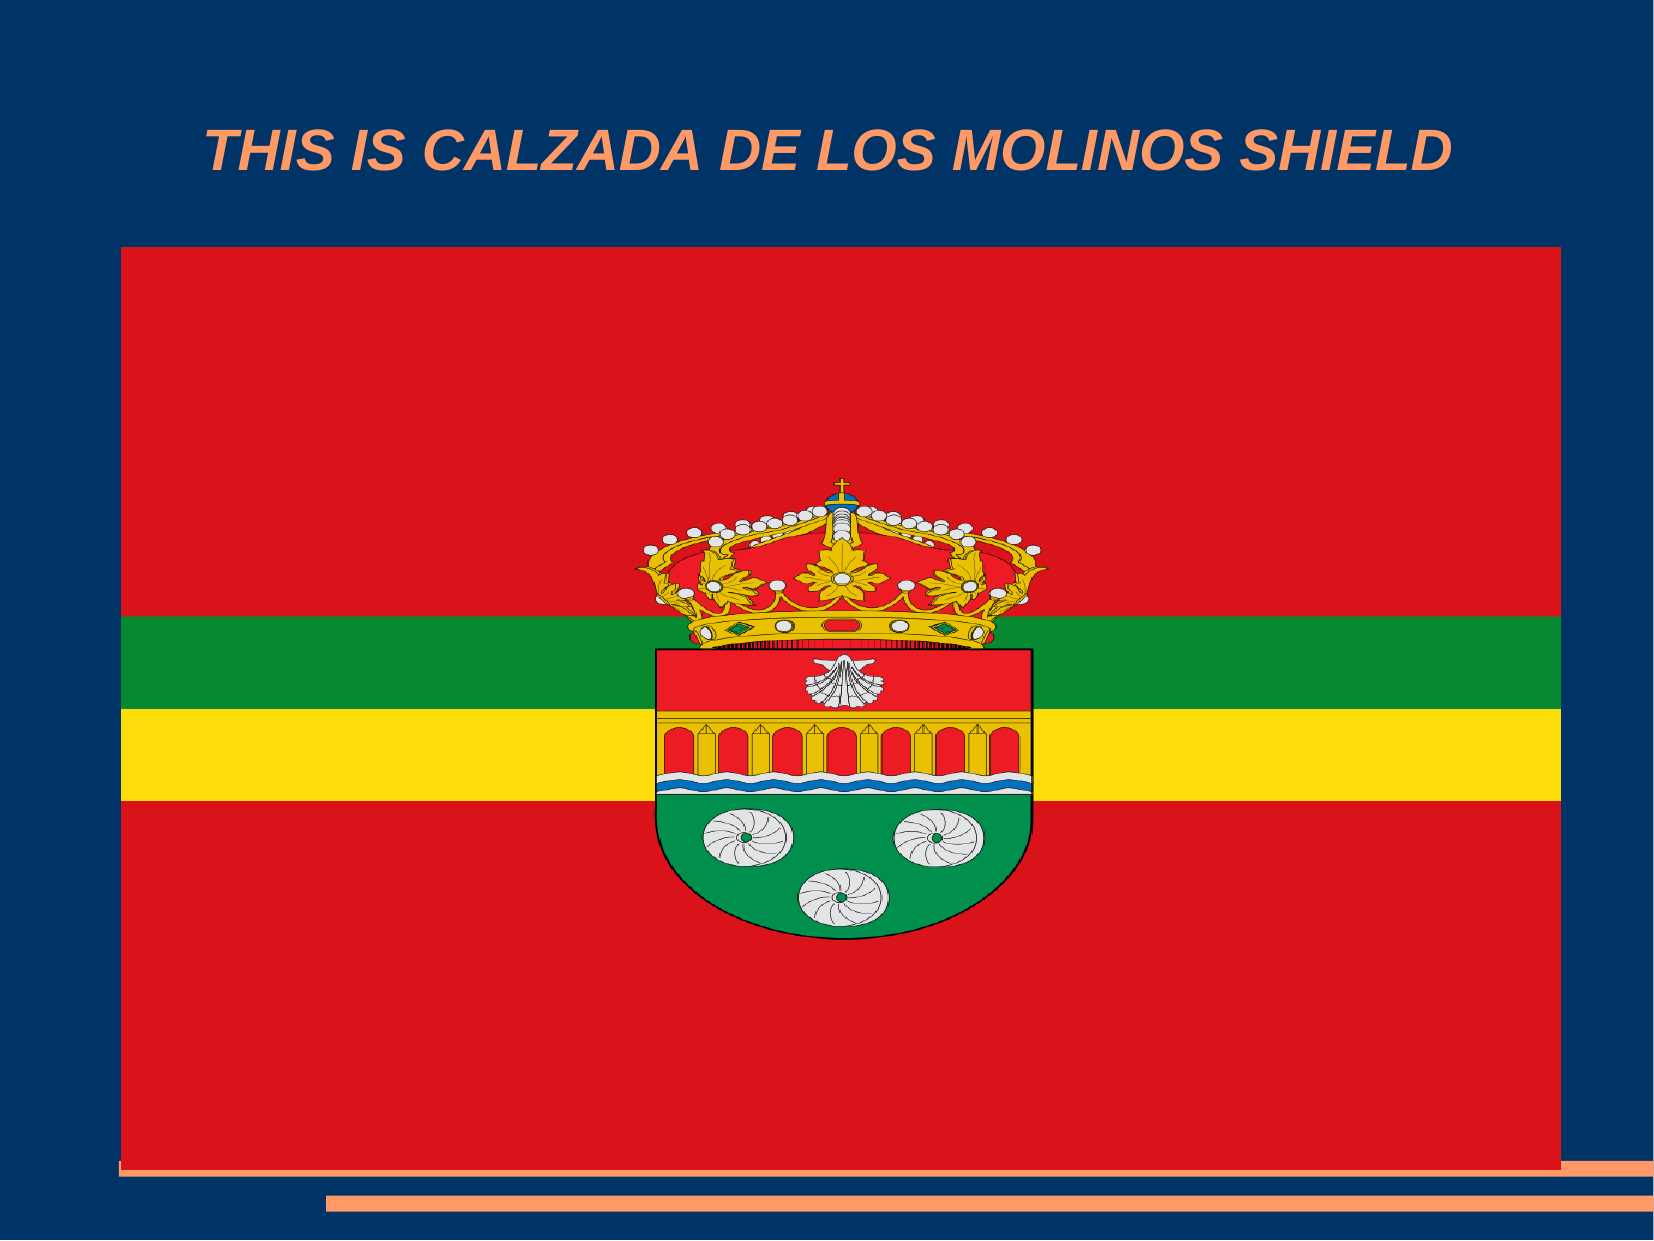

# THIS IS CALZADA DE LOS MOLINOS SHIELD